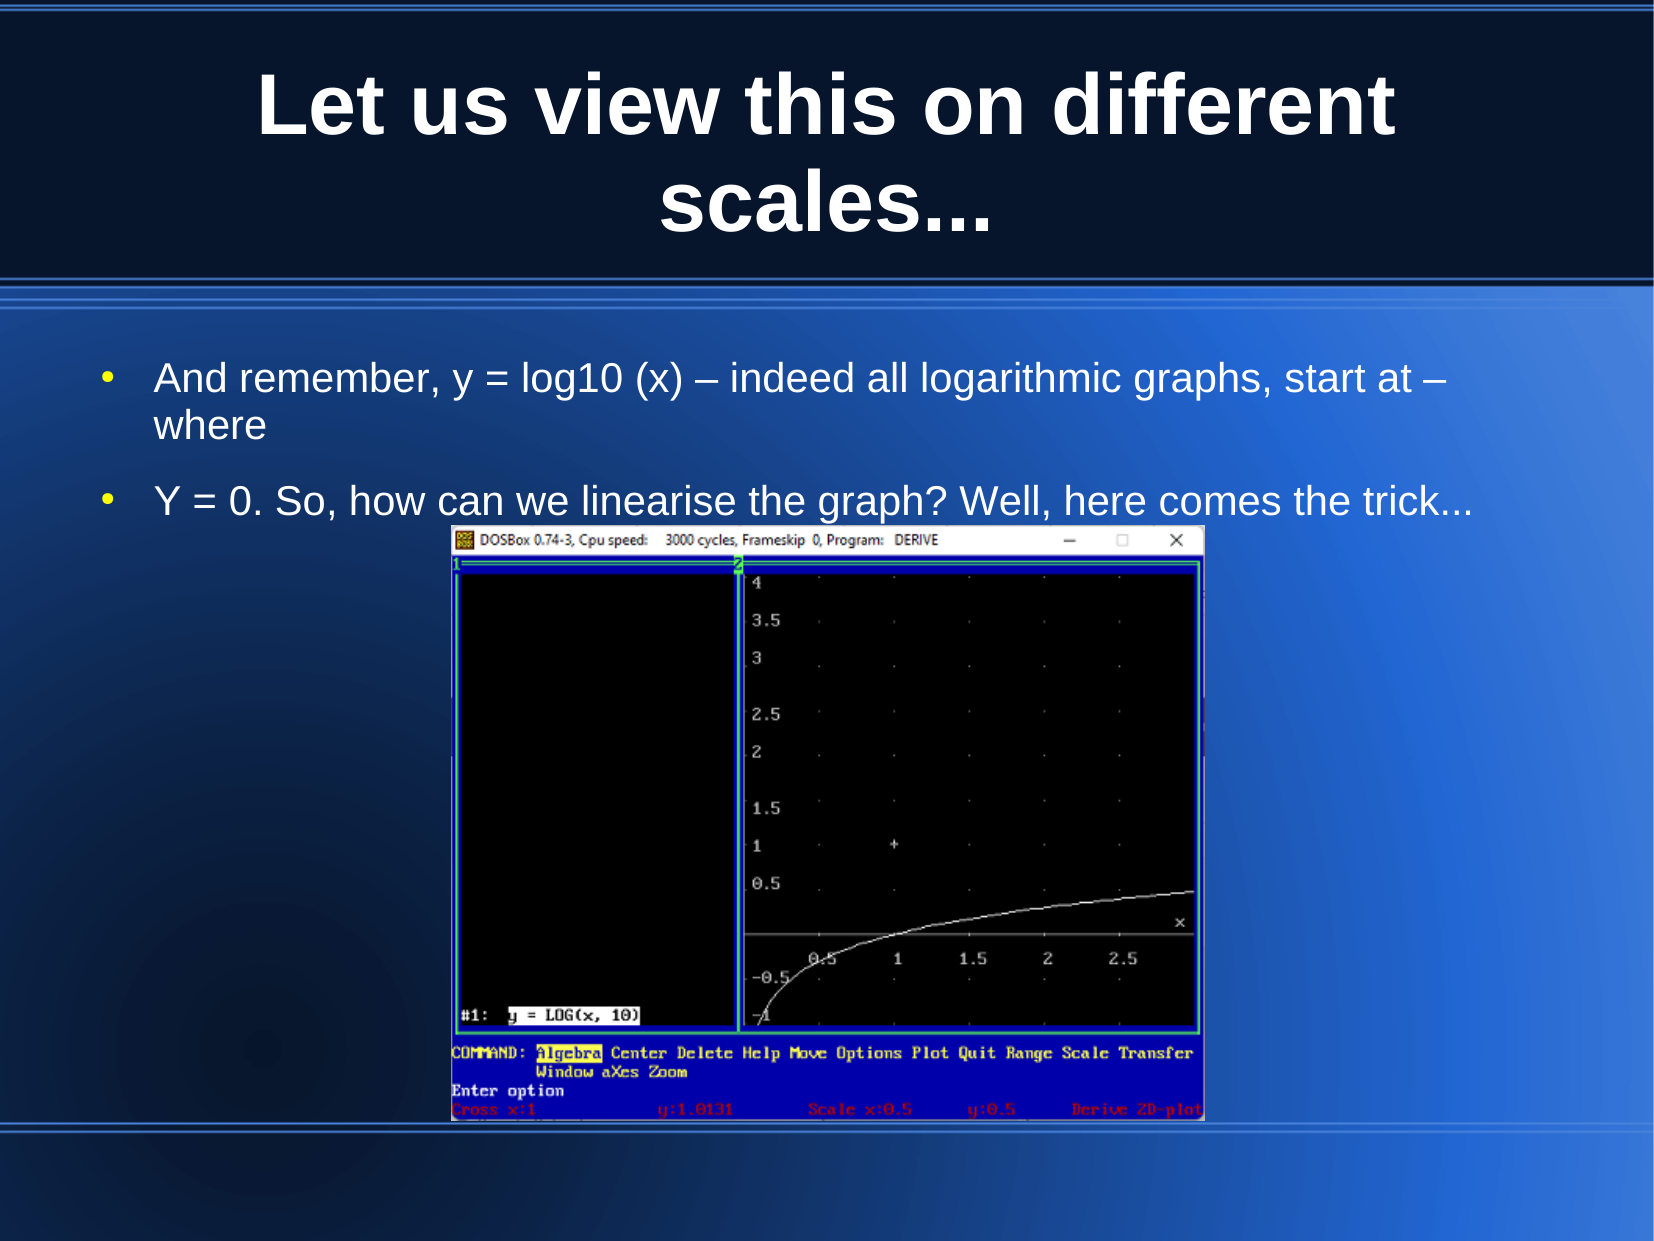

# Let us view this on different scales...
And remember, y = log10 (x) – indeed all logarithmic graphs, start at – where
Y = 0. So, how can we linearise the graph? Well, here comes the trick...